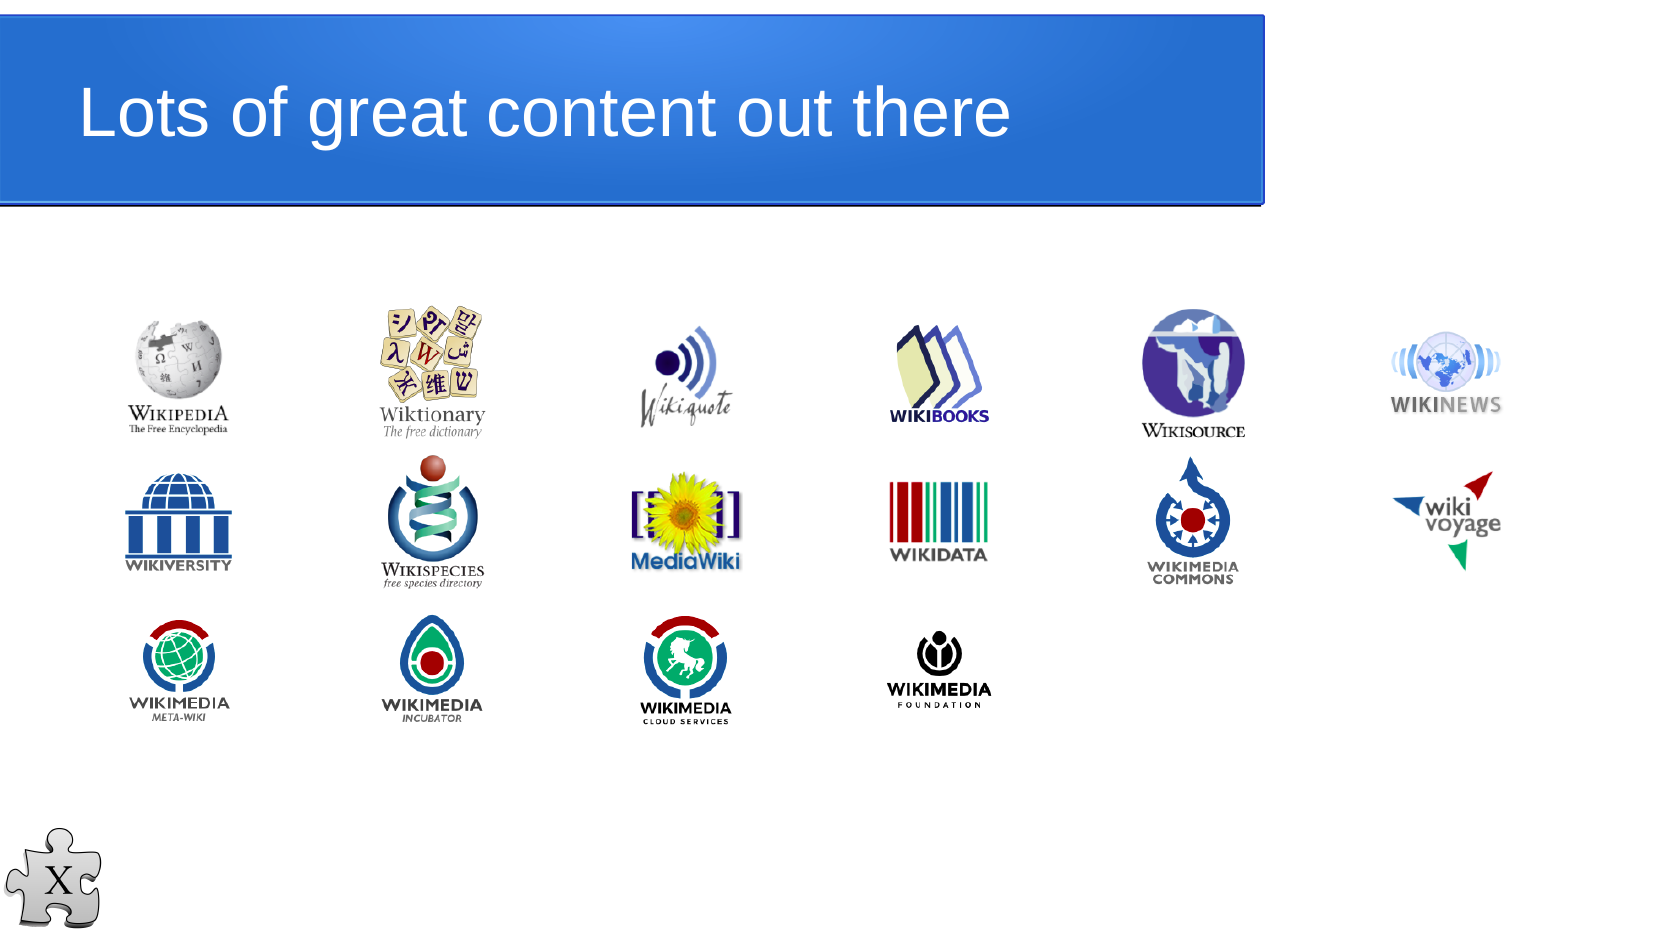

# Lots of great content out there